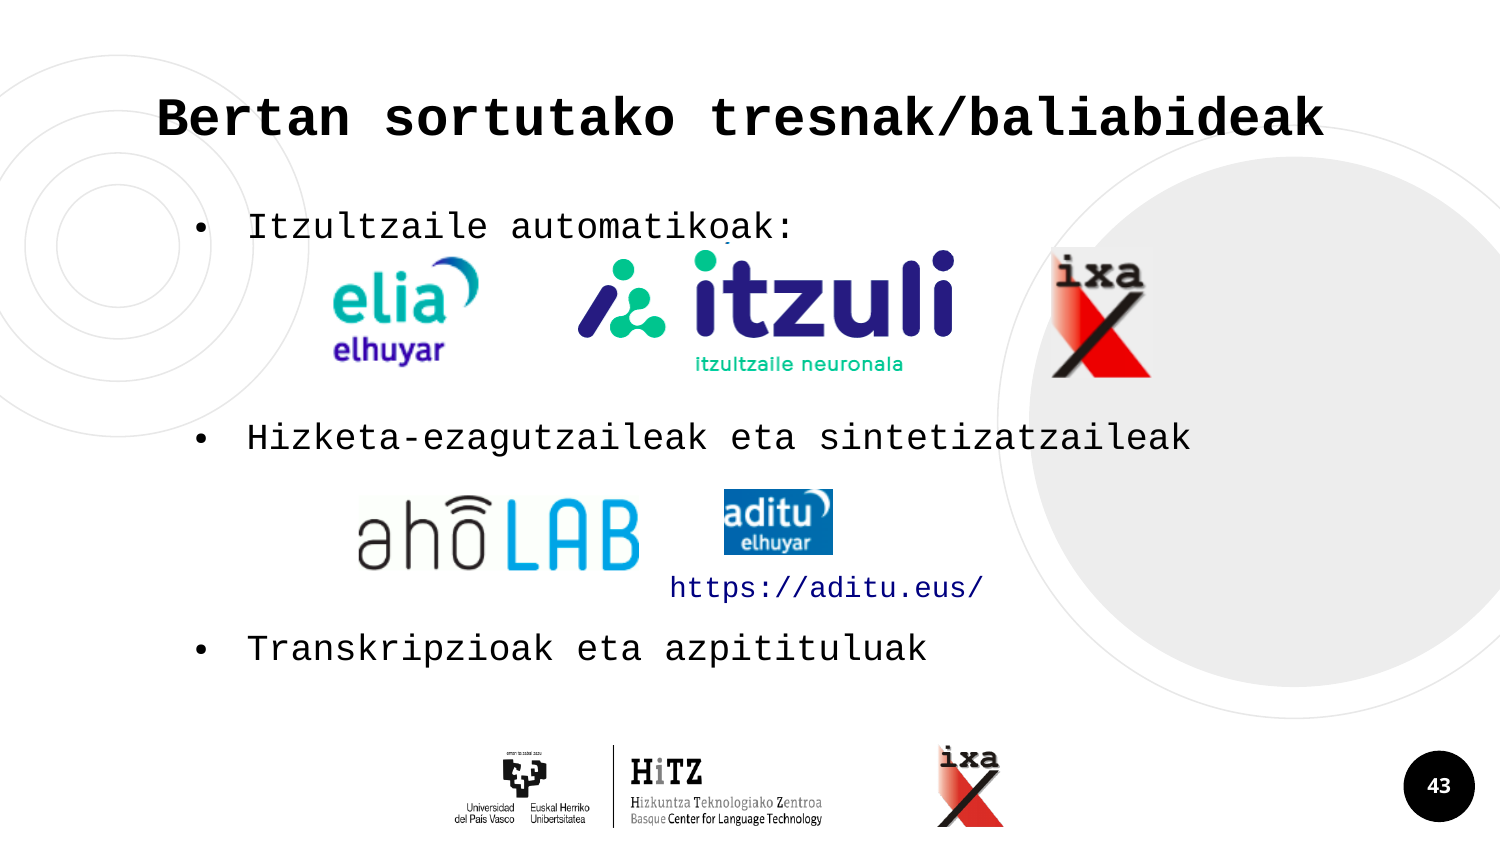

Bertan sortutako tresnak/baliabideak
# Itzultzaile automatikoak:
Hizketa-ezagutzaileak eta sintetizatzaileak
Transkripzioak eta azpitituluak
https://aditu.eus/